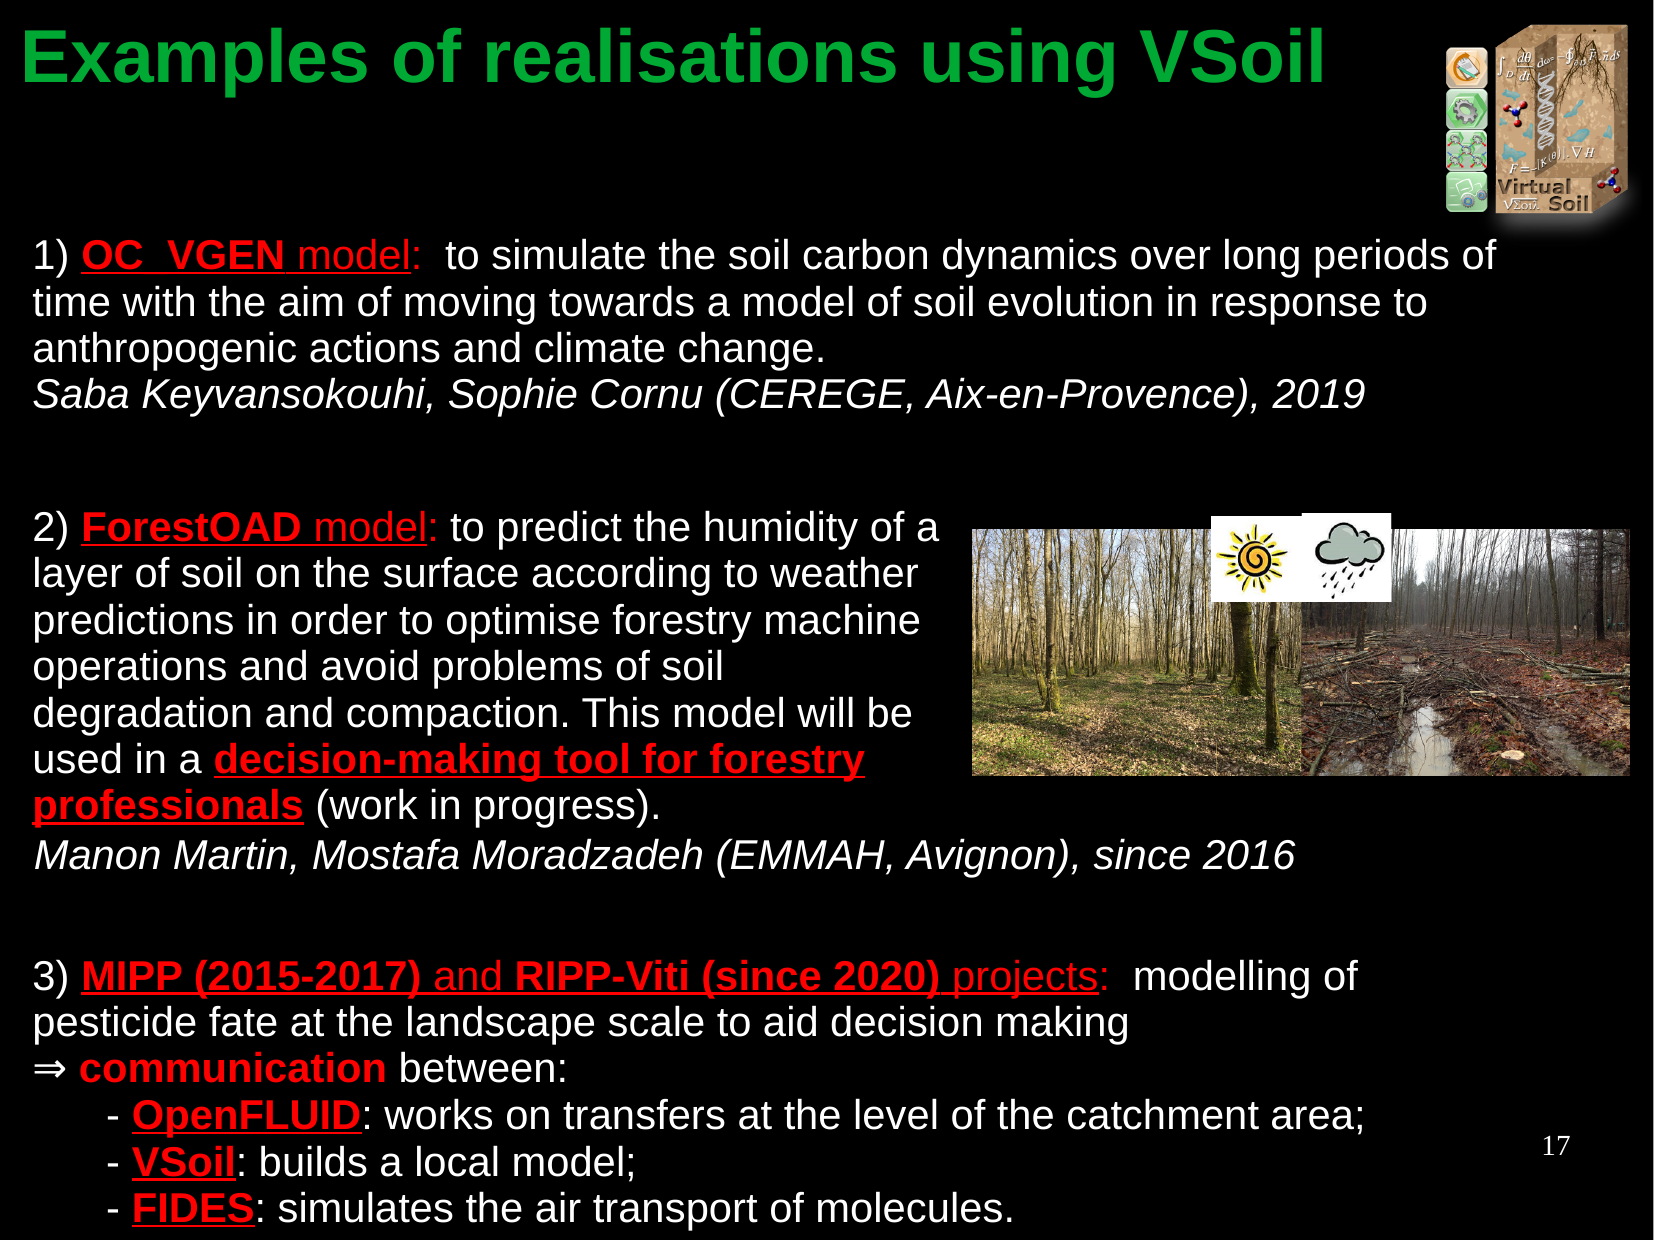

Examples of realisations using VSoil
1) OC_VGEN model: to simulate the soil carbon dynamics over long periods of time with the aim of moving towards a model of soil evolution in response to anthropogenic actions and climate change.
Saba Keyvansokouhi, Sophie Cornu (CEREGE, Aix-en-Provence), 2019
2) ForestOAD model: to predict the humidity of a layer of soil on the surface according to weather predictions in order to optimise forestry machine operations and avoid problems of soil degradation and compaction. This model will be used in a decision-making tool for forestry professionals (work in progress).
Manon Martin, Mostafa Moradzadeh (EMMAH, Avignon), since 2016
3) MIPP (2015-2017) and RIPP-Viti (since 2020) projects: modelling of pesticide fate at the landscape scale to aid decision making
⇒ communication between:
	- OpenFLUID: works on transfers at the level of the catchment area;
	- VSoil: builds a local model;
	- FIDES: simulates the air transport of molecules.
17